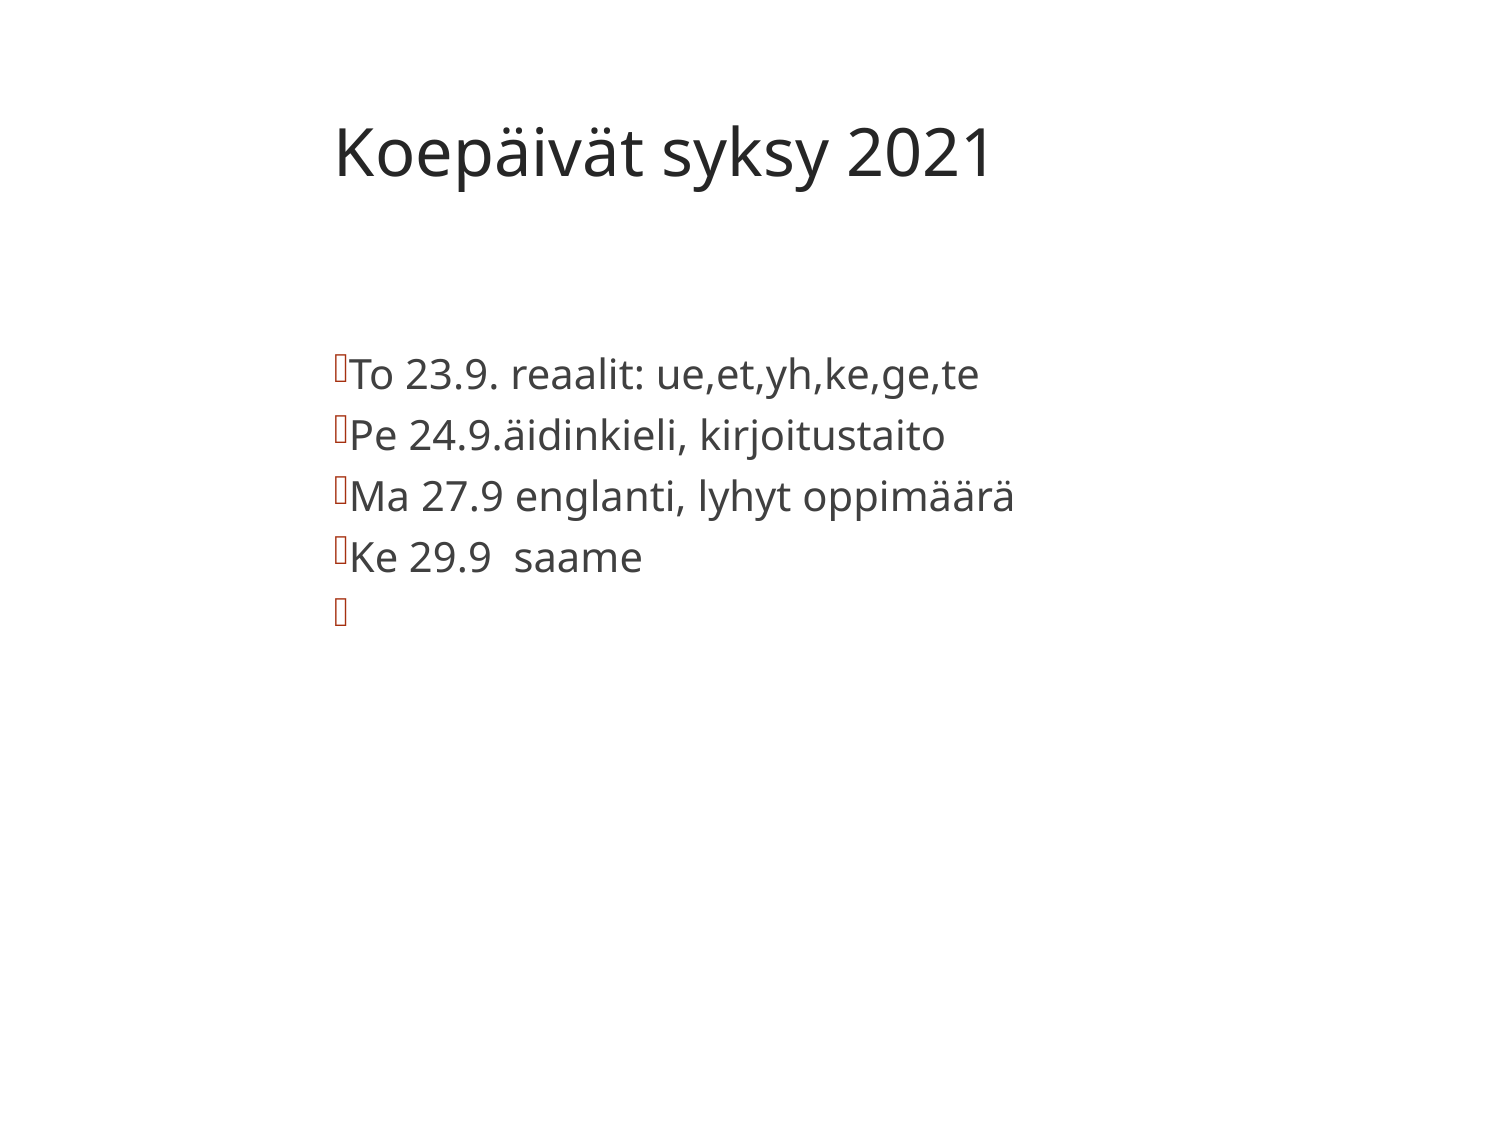

# Koepäivät syksy 2021
To 23.9. reaalit: ue,et,yh,ke,ge,te
Pe 24.9.äidinkieli, kirjoitustaito
Ma 27.9 englanti, lyhyt oppimäärä
Ke 29.9 saame